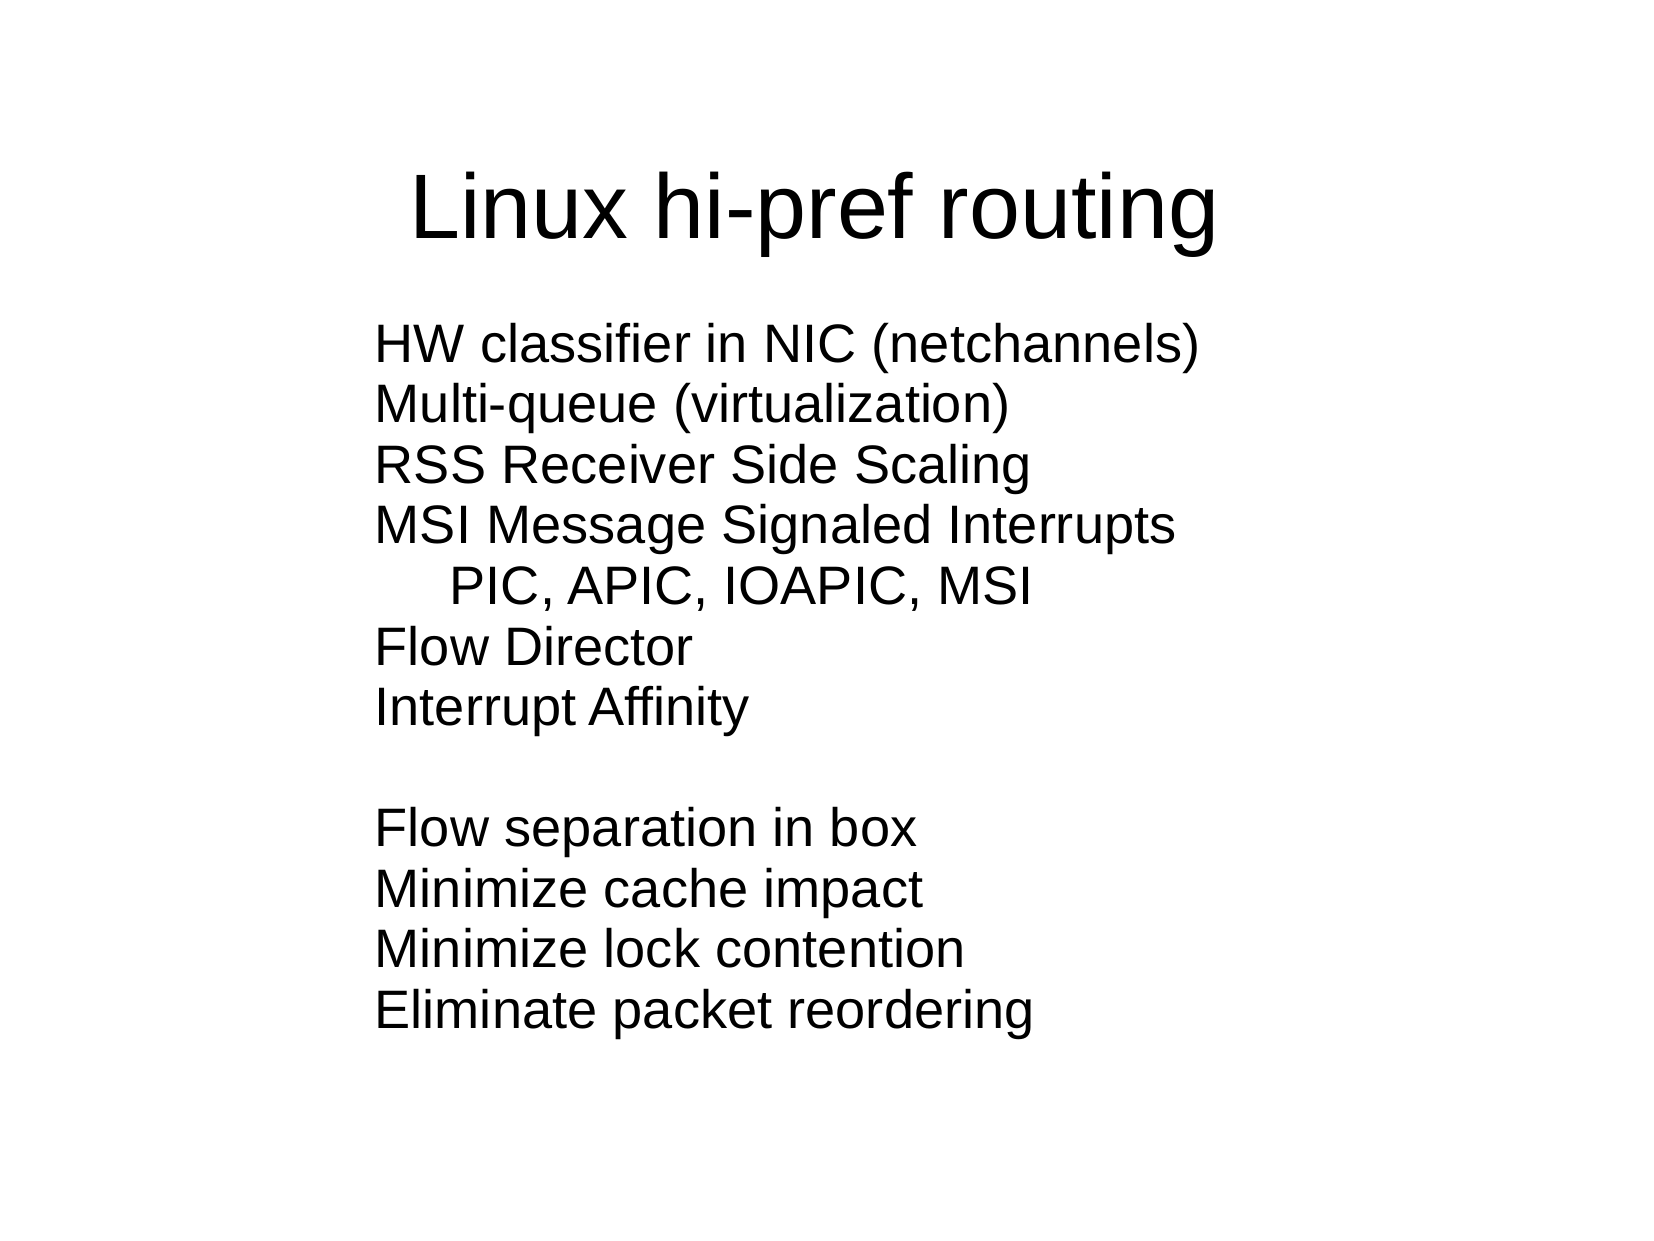

# Linux hi-pref routing
HW classifier in NIC (netchannels)
Multi-queue (virtualization)
RSS Receiver Side Scaling
MSI Message Signaled Interrupts
	PIC, APIC, IOAPIC, MSI
Flow Director
Interrupt Affinity
Flow separation in box
Minimize cache impact
Minimize lock contention
Eliminate packet reordering